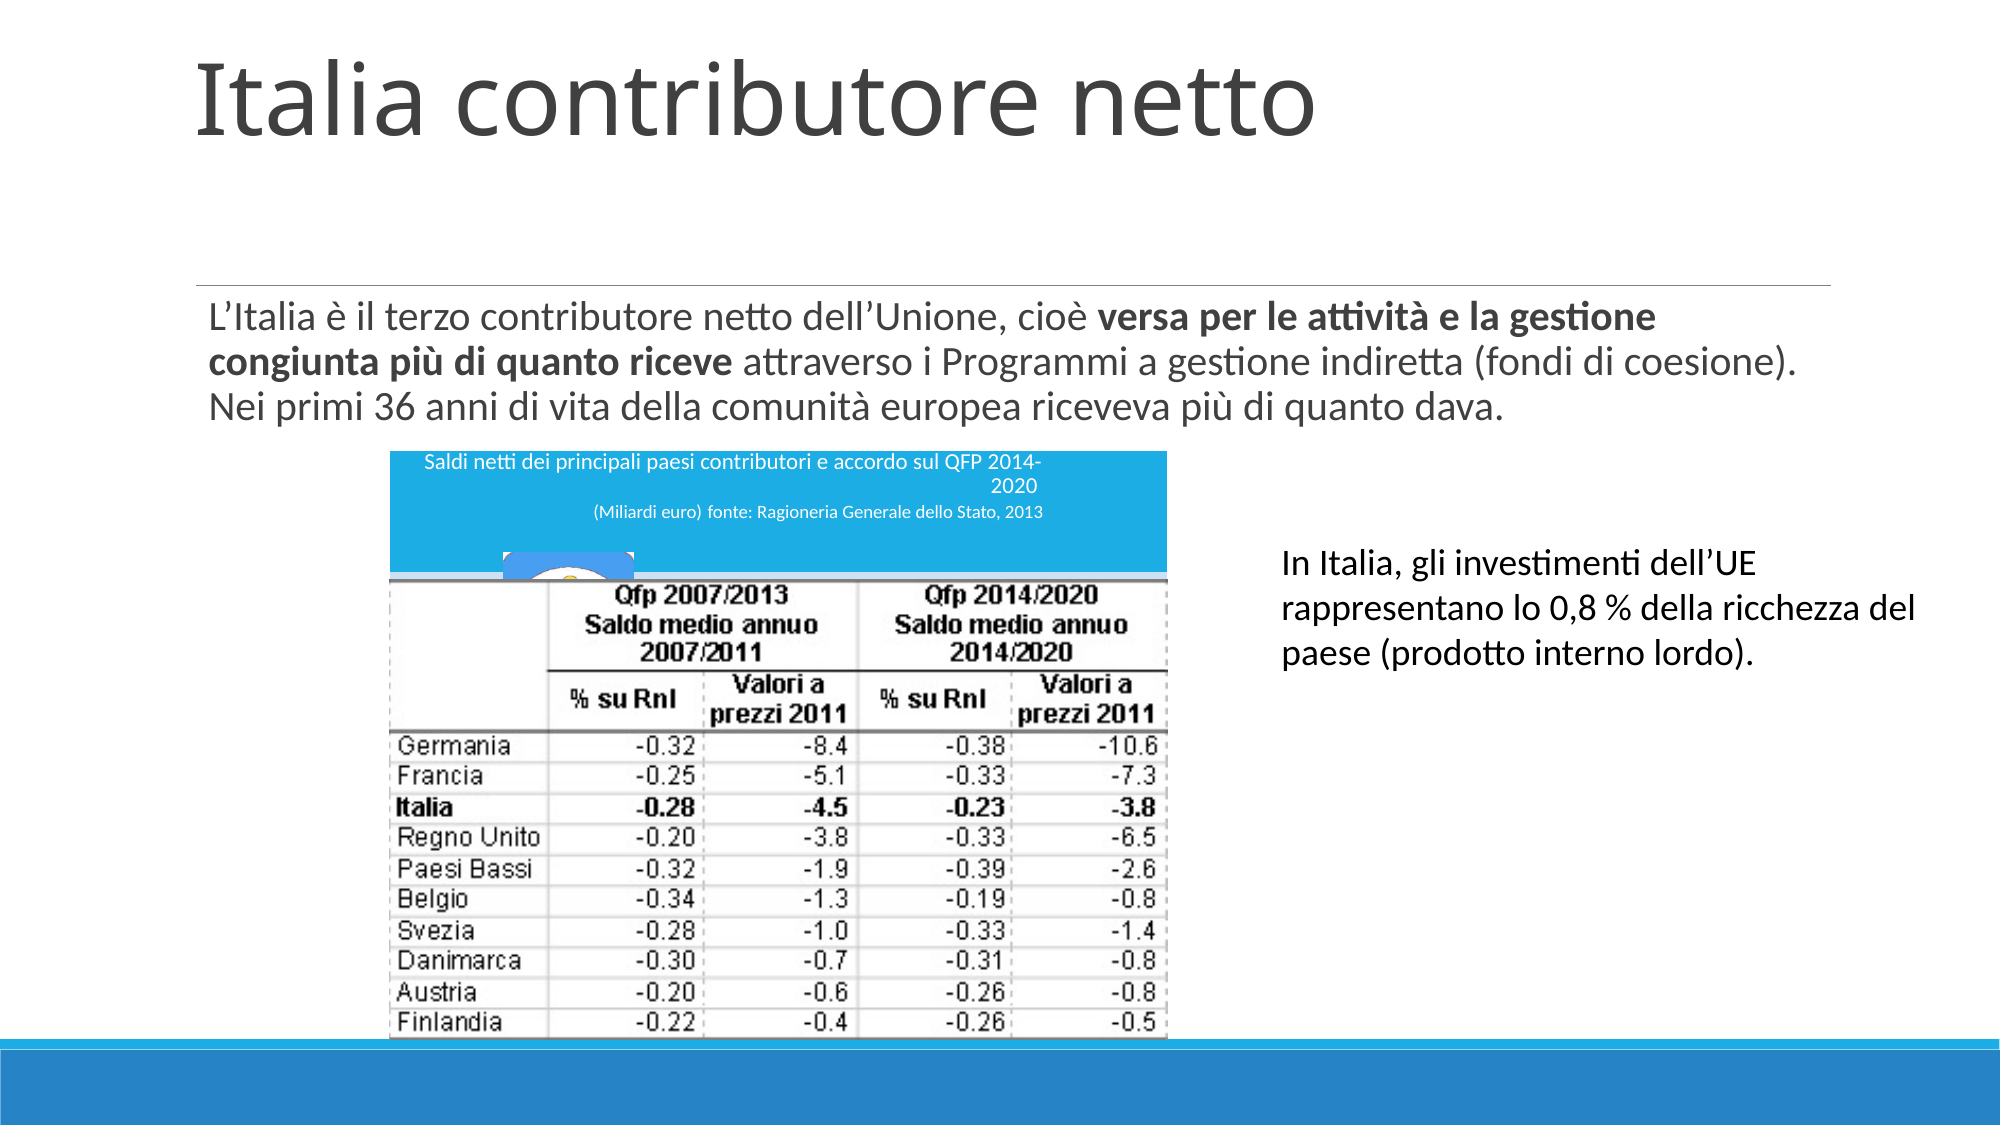

# Italia contributore netto
L’Italia è il terzo contributore netto dell’Unione, cioè versa per le attività e la gestione congiunta più di quanto riceve attraverso i Programmi a gestione indiretta (fondi di coesione). Nei primi 36 anni di vita della comunità europea riceveva più di quanto dava.
| Saldi netti dei principali paesi contributori e accordo sul QFP 2014-2020 (Miliardi euro) fonte: Ragioneria Generale dello Stato, 2013 | |
| --- | --- |
| | |
In Italia, gli investimenti dell’UE rappresentano lo 0,8 % della ricchezza del paese (prodotto interno lordo).